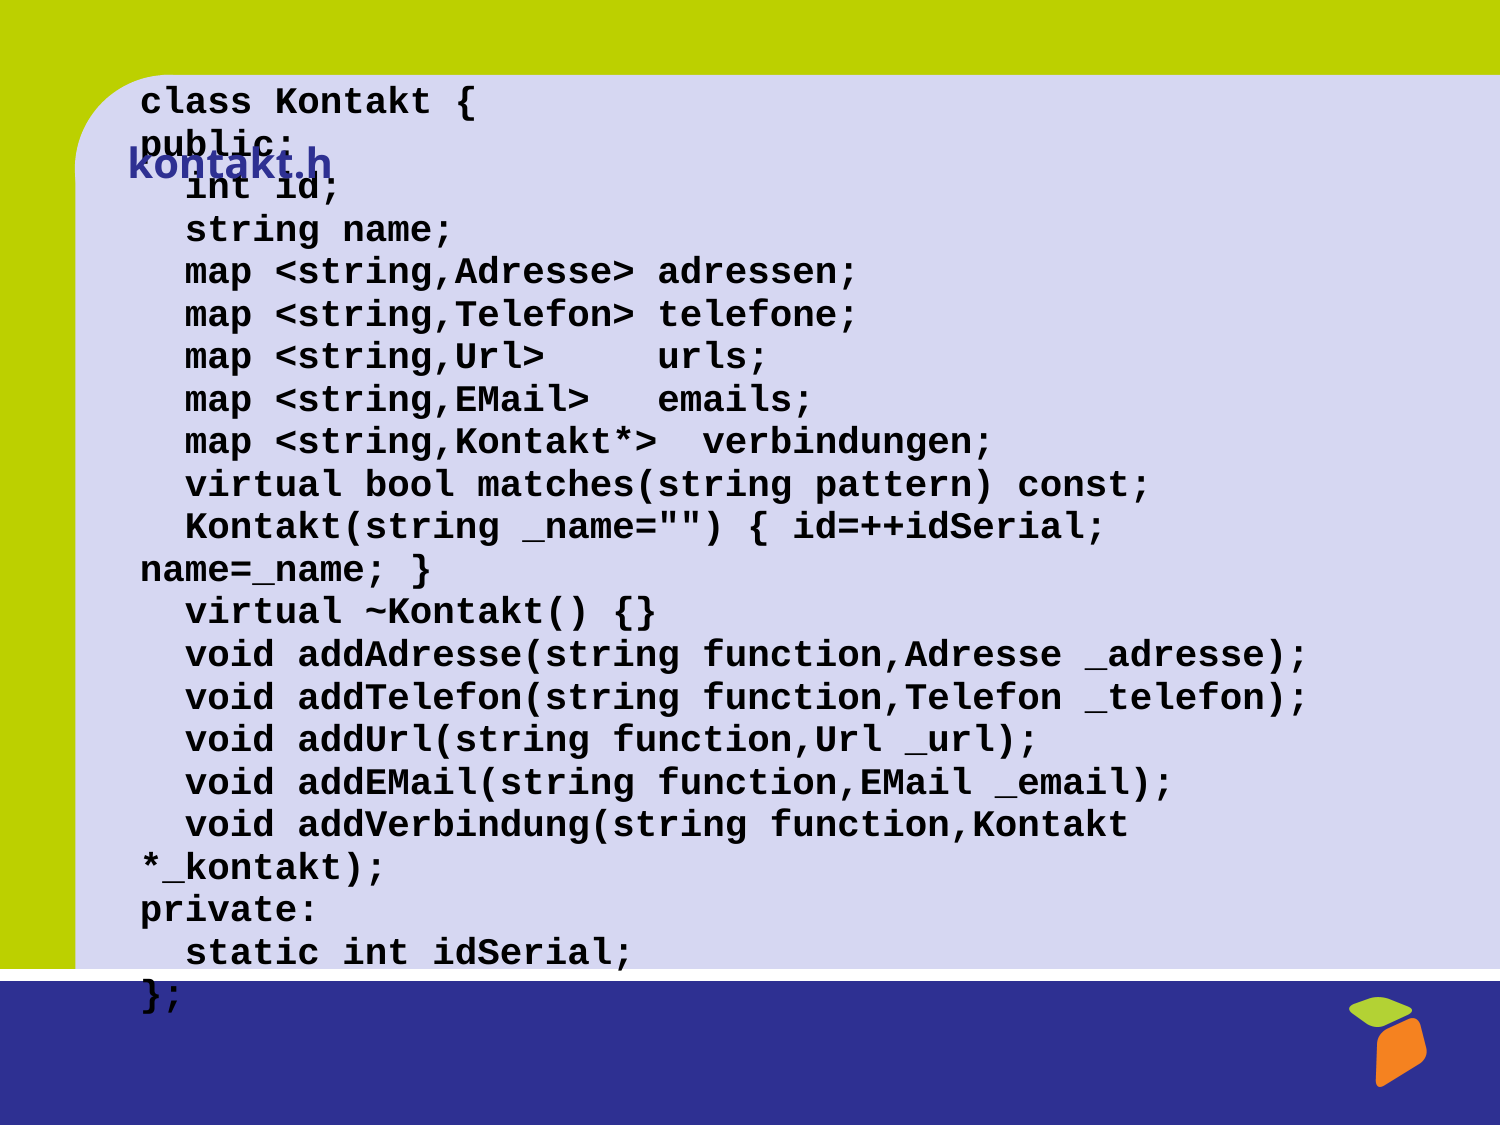

class Kontakt {
public:
 int id;
 string name;
 map <string,Adresse> adressen;
 map <string,Telefon> telefone;
 map <string,Url> urls;
 map <string,EMail> emails;
 map <string,Kontakt*> verbindungen;
 virtual bool matches(string pattern) const;
 Kontakt(string _name="") { id=++idSerial; name=_name; }
 virtual ~Kontakt() {}
 void addAdresse(string function,Adresse _adresse);
 void addTelefon(string function,Telefon _telefon);
 void addUrl(string function,Url _url);
 void addEMail(string function,EMail _email);
 void addVerbindung(string function,Kontakt *_kontakt);
private:
 static int idSerial;
};
# kontakt.h